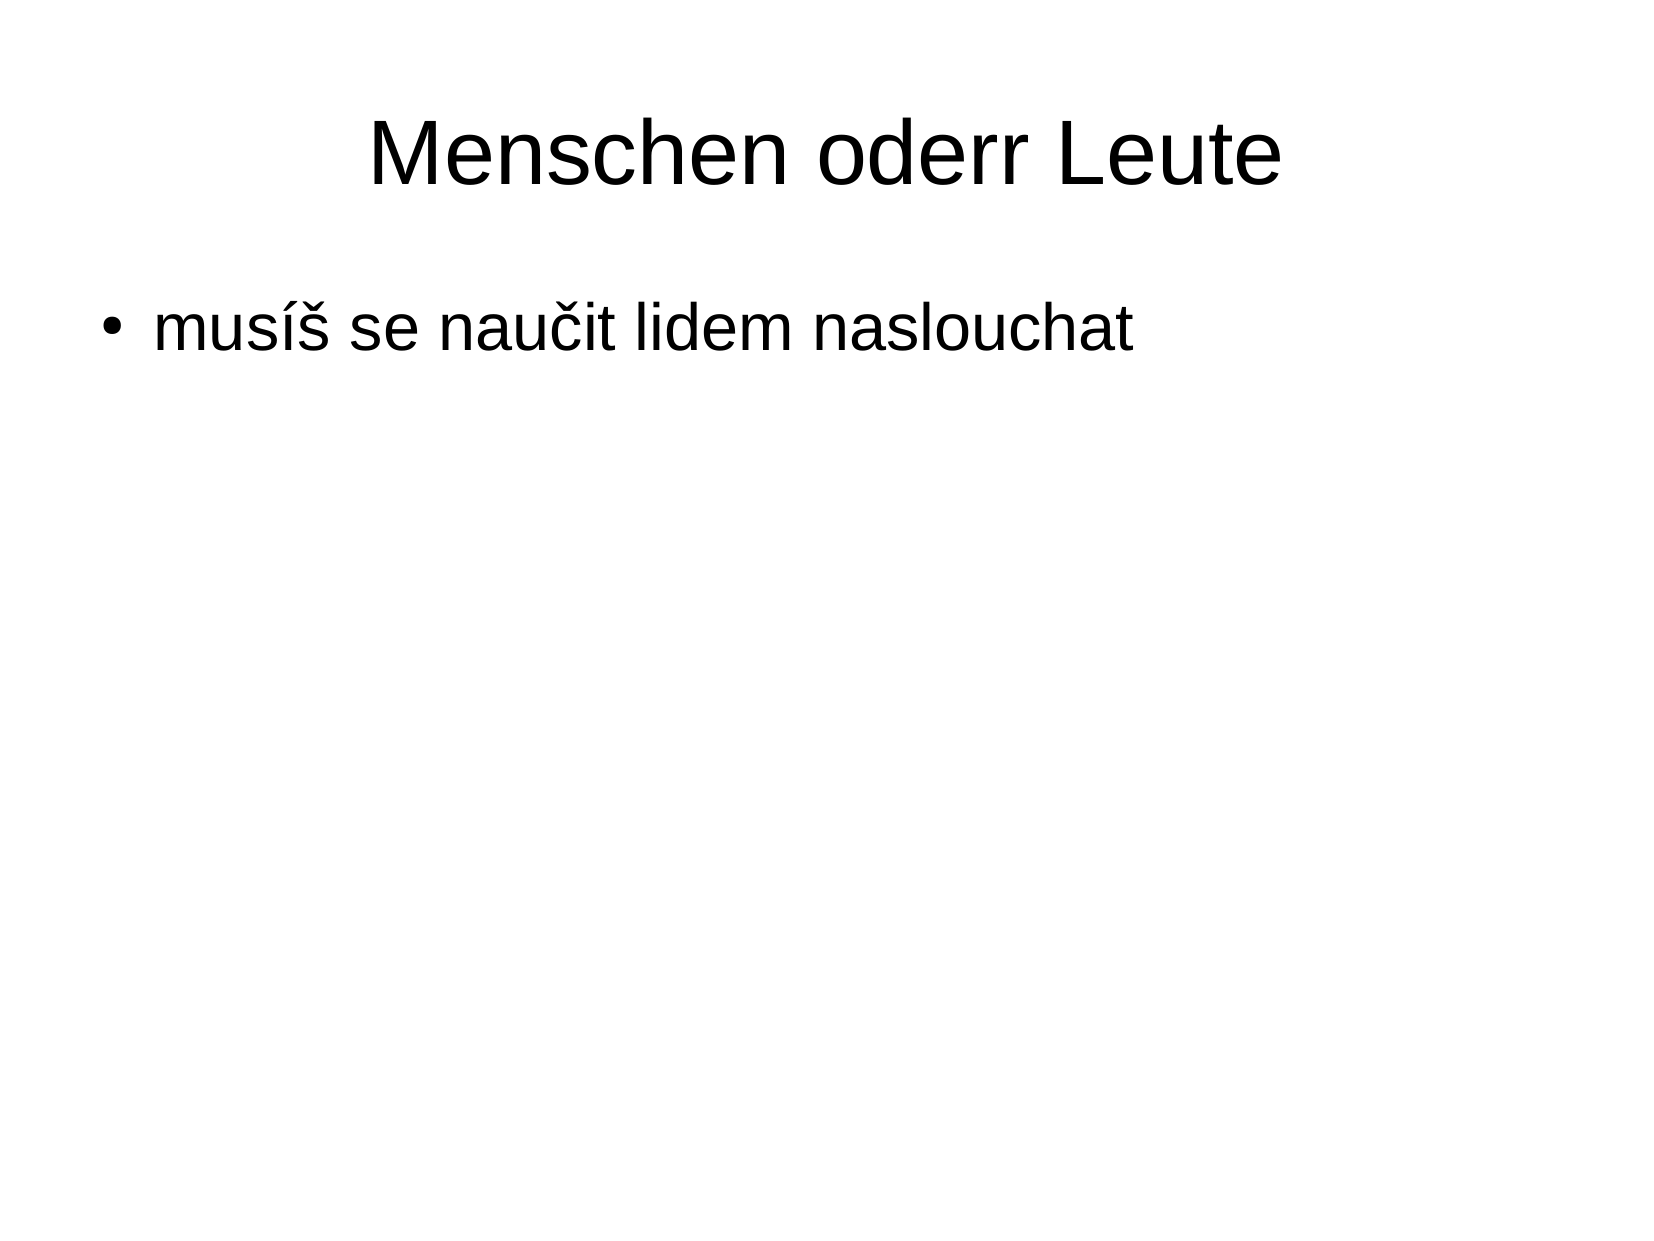

# Menschen oderr Leute
musíš se naučit lidem naslouchat